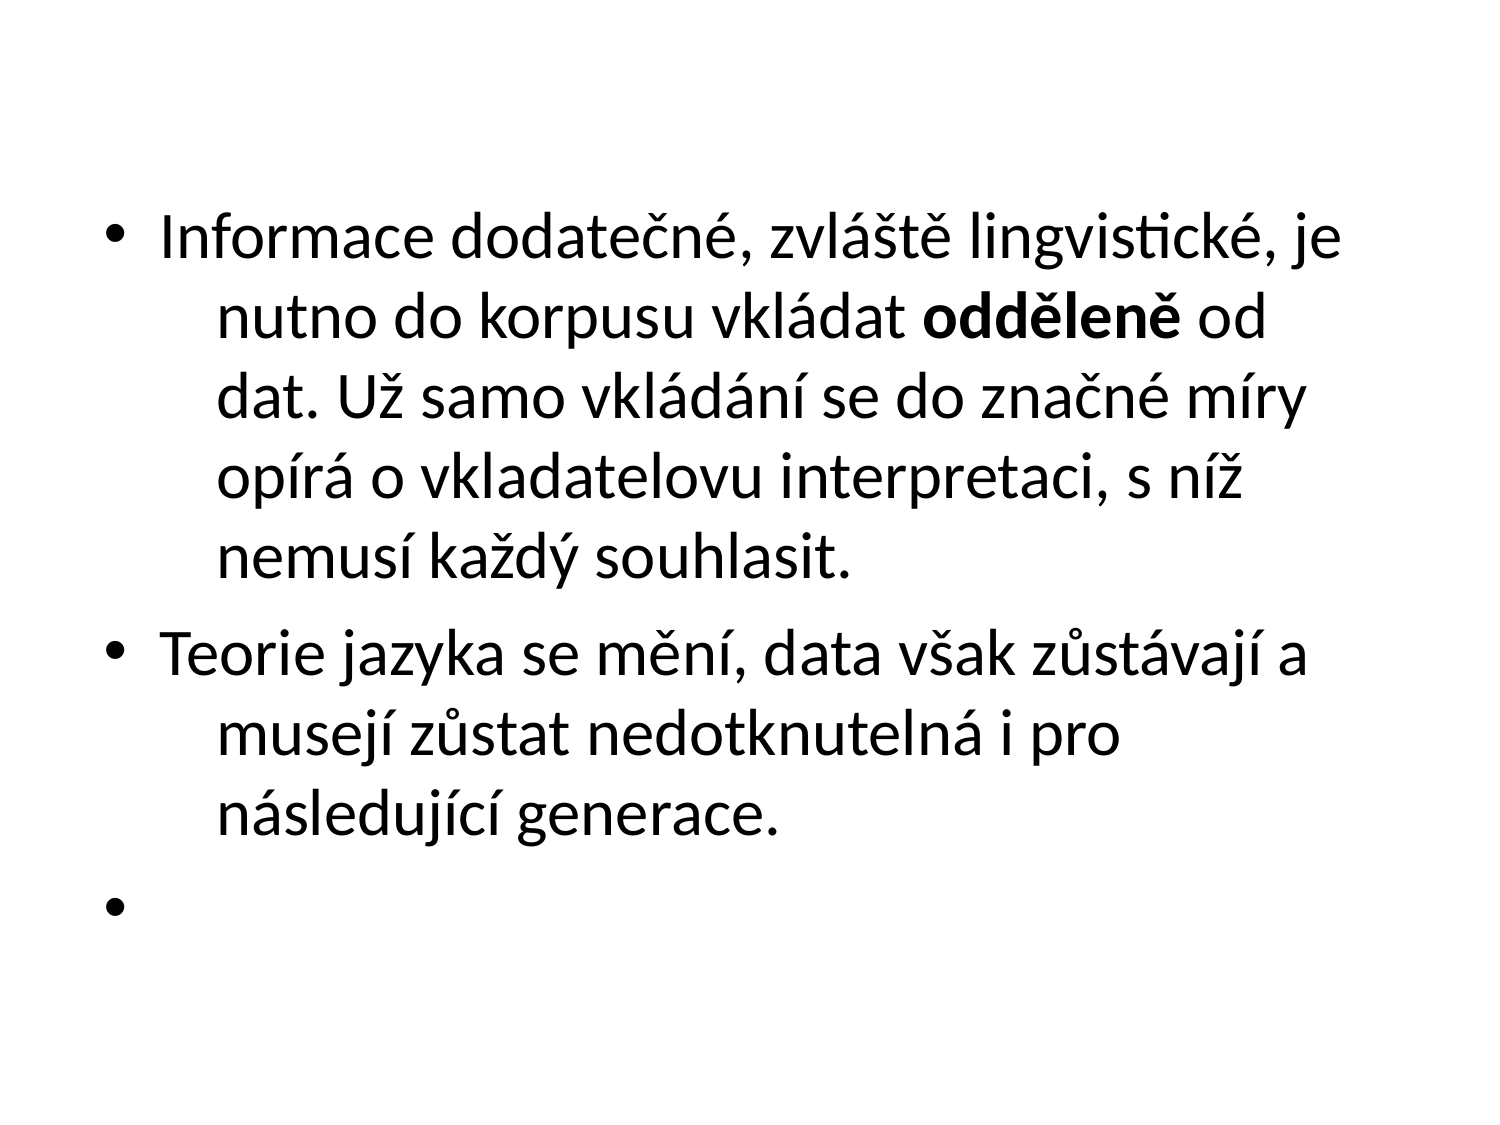

# Informace dodatečné, zvláště lingvistické, je nutno do korpusu vkládat odděleně od dat. Už samo vkládání se do značné míry opírá o vkladatelovu interpretaci, s níž nemusí každý souhlasit.
Teorie jazyka se mění, data však zůstávají a musejí zůstat nedotknutelná i pro následující generace.